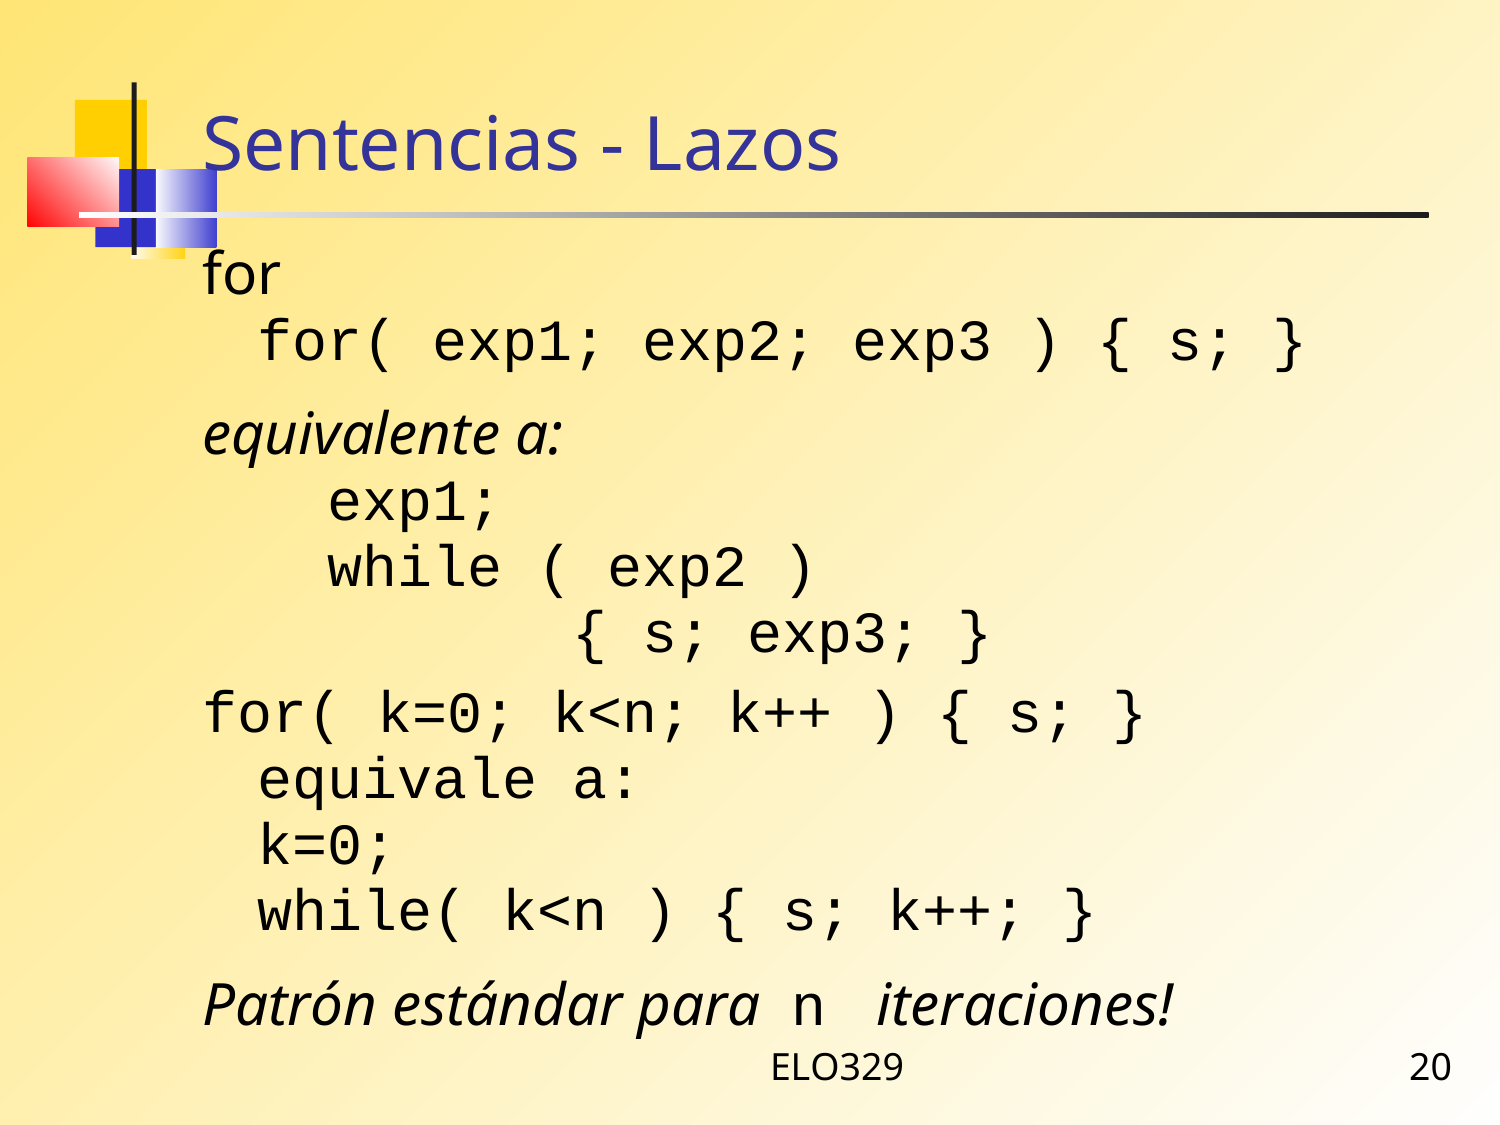

# Sentencias - Lazos
for
for( exp1; exp2; exp3 ) { s; }
equivalente a:
 exp1;
 while ( exp2 )
 { s; exp3; }
for( k=0; k<n; k++ ) { s; }
equivale a:
k=0;
while( k<n ) { s; k++; }
Patrón estándar para n iteraciones!
ELO329
20